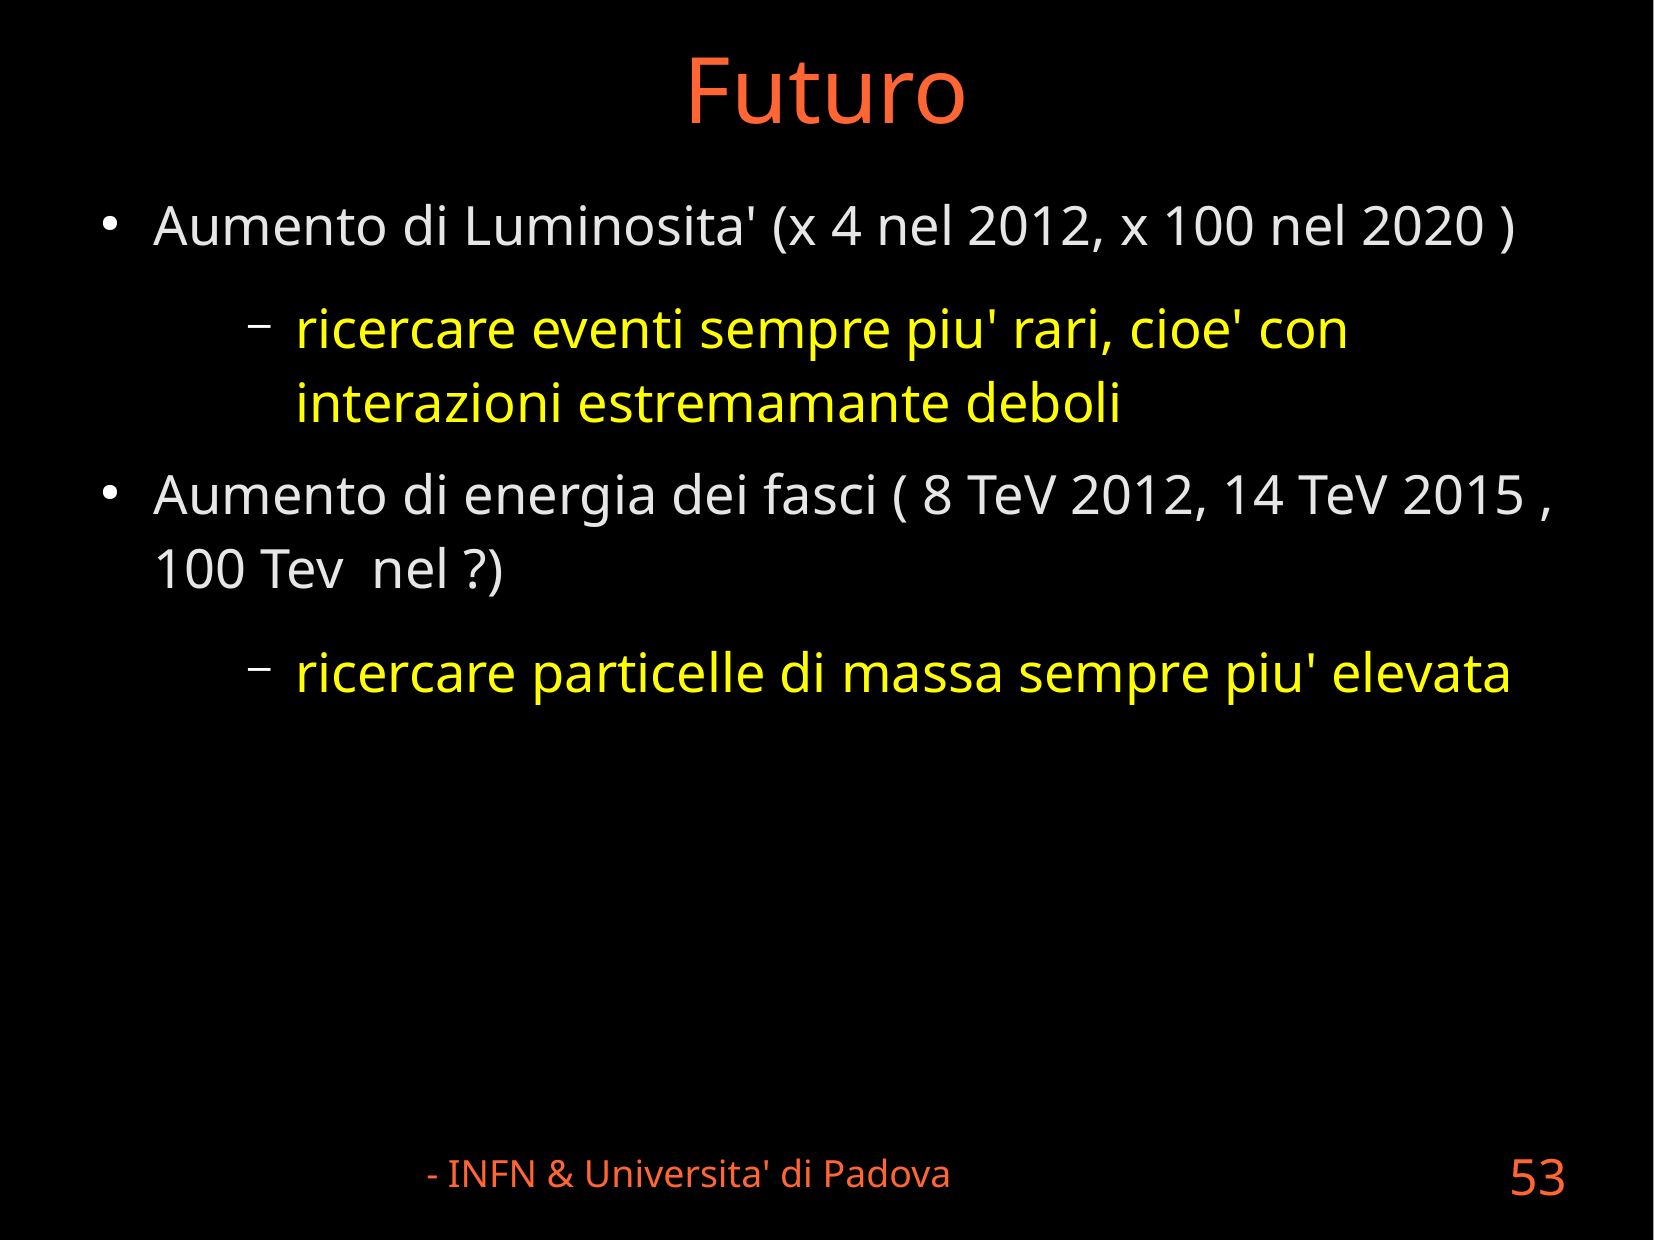

# Futuro
Aumento di Luminosita' (x 4 nel 2012, x 100 nel 2020 )
ricercare eventi sempre piu' rari, cioe' con interazioni estremamante deboli
Aumento di energia dei fasci ( 8 TeV 2012, 14 TeV 2015 , 100 Tev nel ?)
ricercare particelle di massa sempre piu' elevata